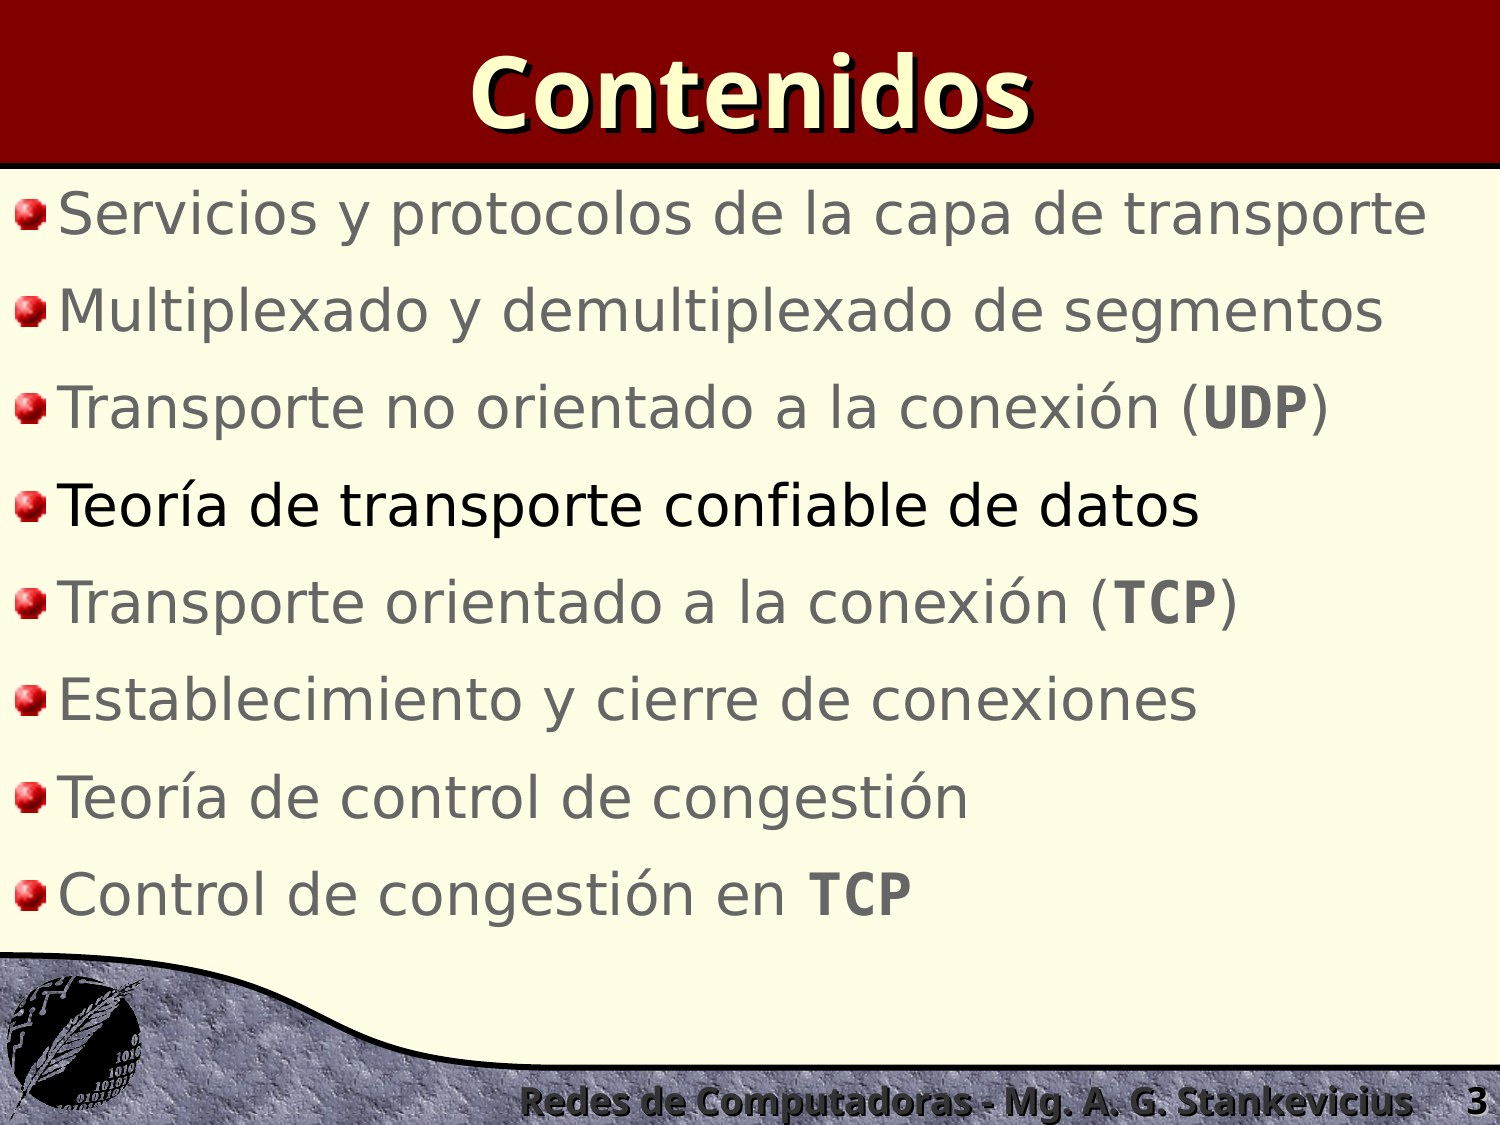

# Contenidos
Servicios y protocolos de la capa de transporte
Multiplexado y demultiplexado de segmentos
Transporte no orientado a la conexión (UDP)
Teoría de transporte confiable de datos
Transporte orientado a la conexión (TCP)
Establecimiento y cierre de conexiones
Teoría de control de congestión
Control de congestión en TCP
3